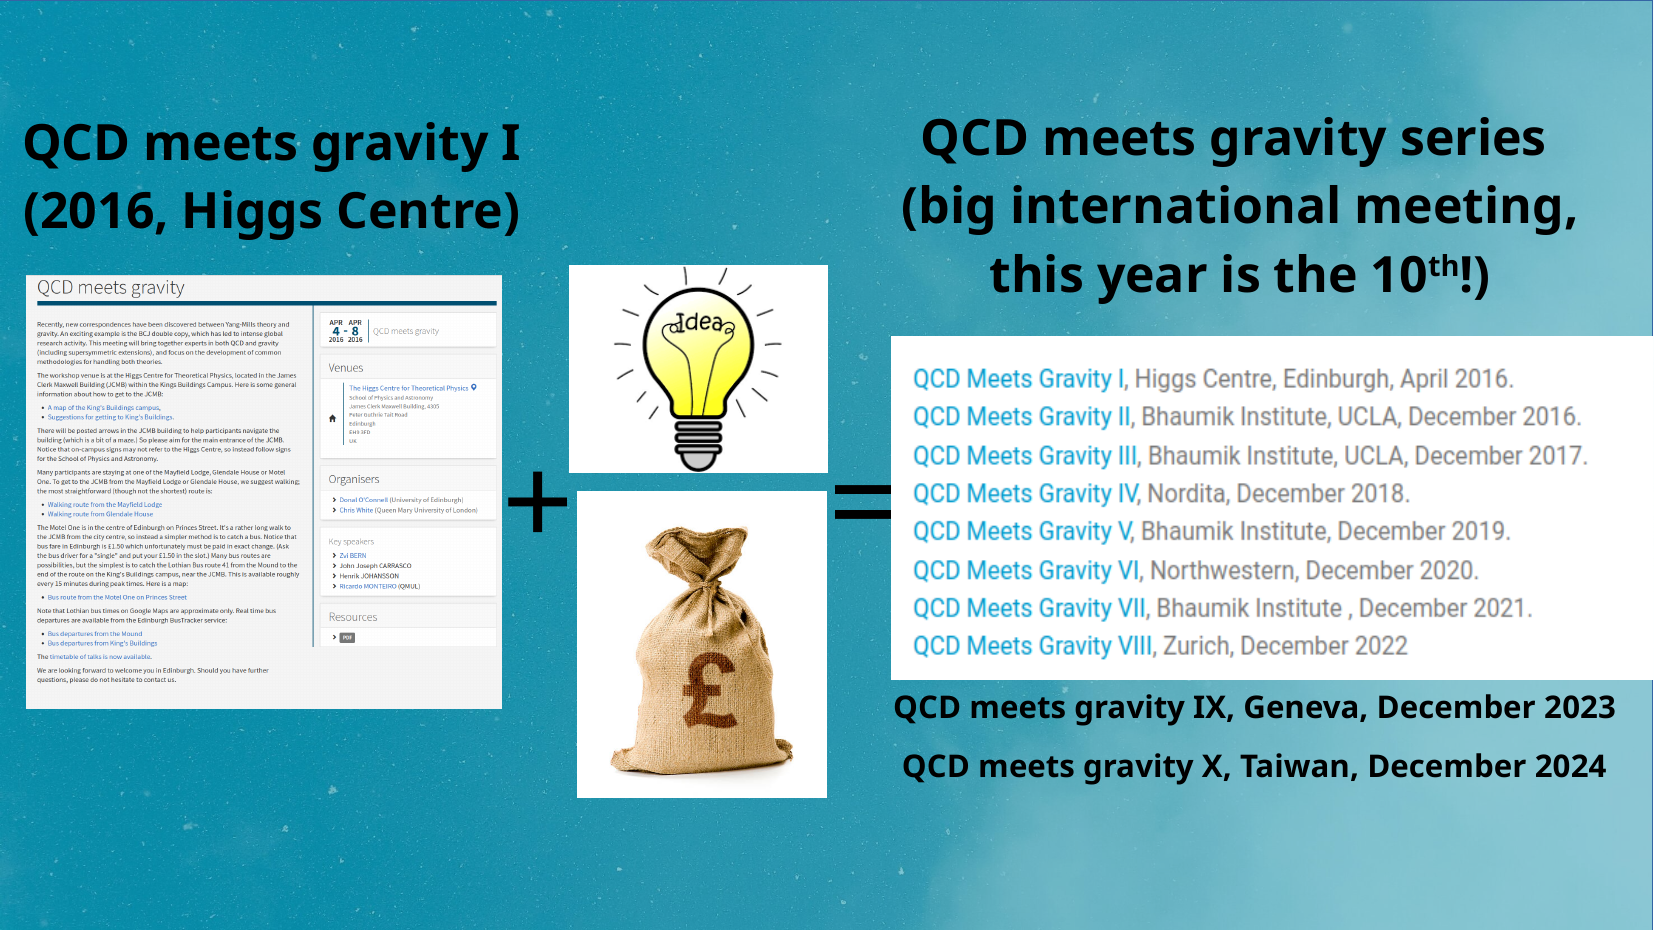

QCD meets gravity series
(big international meeting, this year is the 10th!)
# QCD meets gravity I (2016, Higgs Centre)
+
=
QCD meets gravity IX, Geneva, December 2023
QCD meets gravity X, Taiwan, December 2024